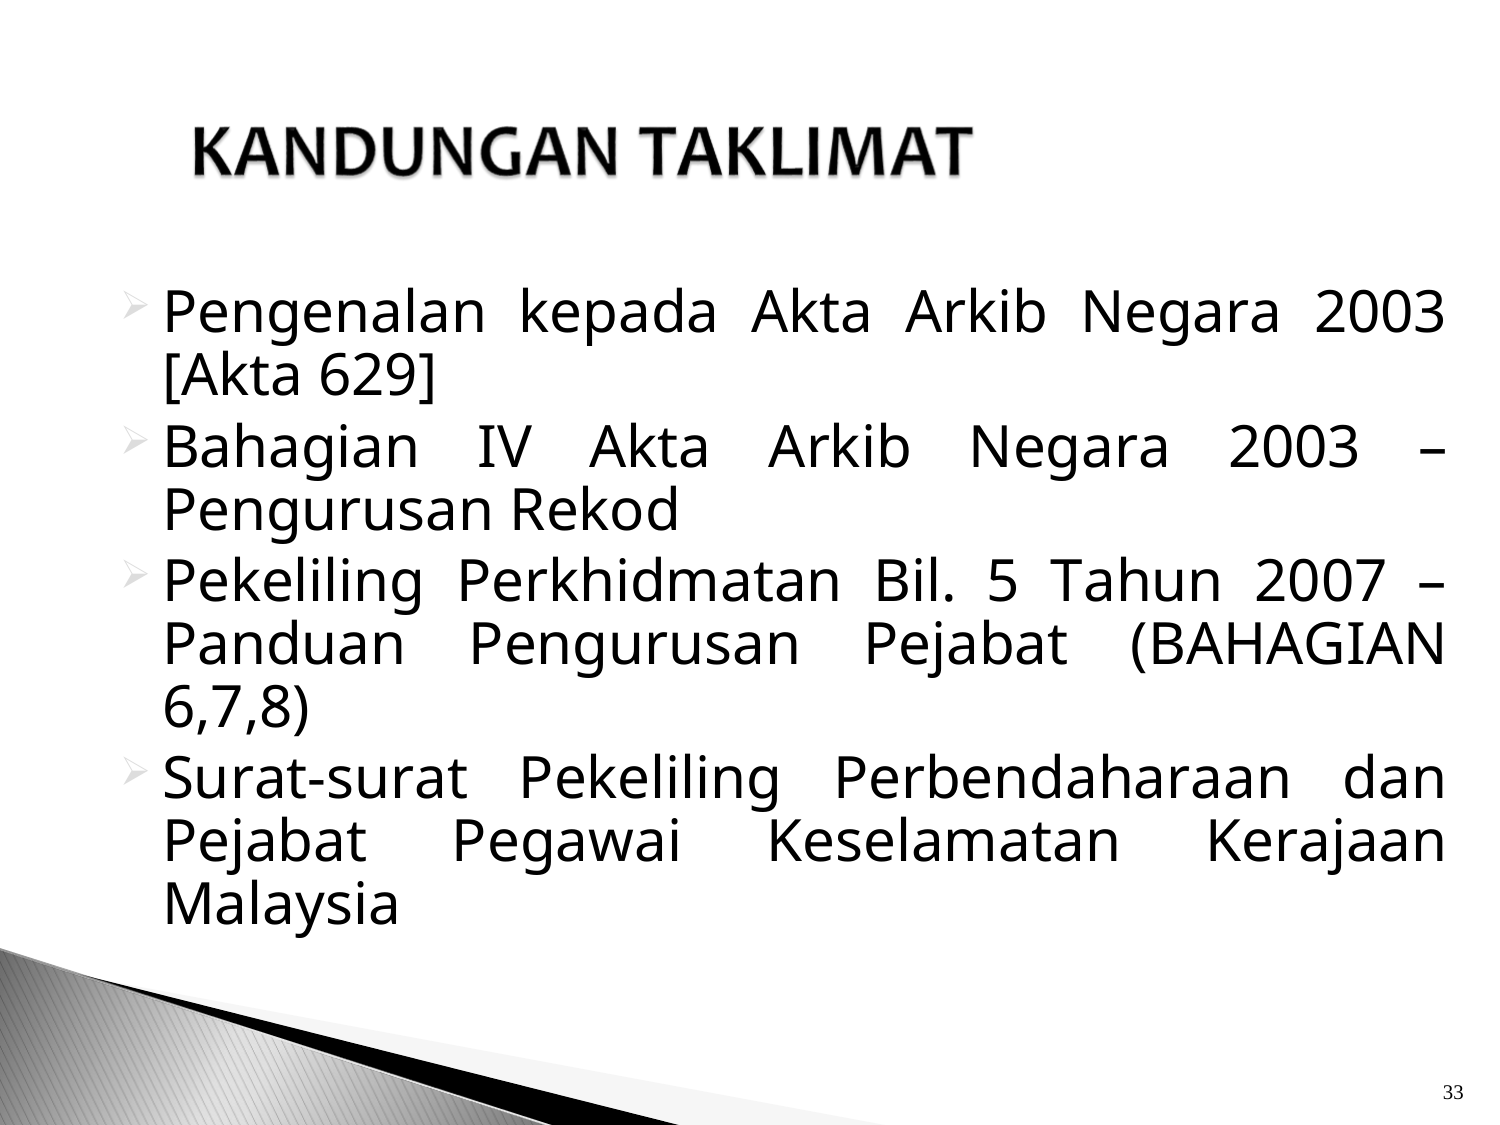

# Pengenalan kepada Akta Arkib Negara 2003 [Akta 629]
Bahagian IV Akta Arkib Negara 2003 – Pengurusan Rekod
Pekeliling Perkhidmatan Bil. 5 Tahun 2007 – Panduan Pengurusan Pejabat (BAHAGIAN 6,7,8)
Surat-surat Pekeliling Perbendaharaan dan Pejabat Pegawai Keselamatan Kerajaan Malaysia